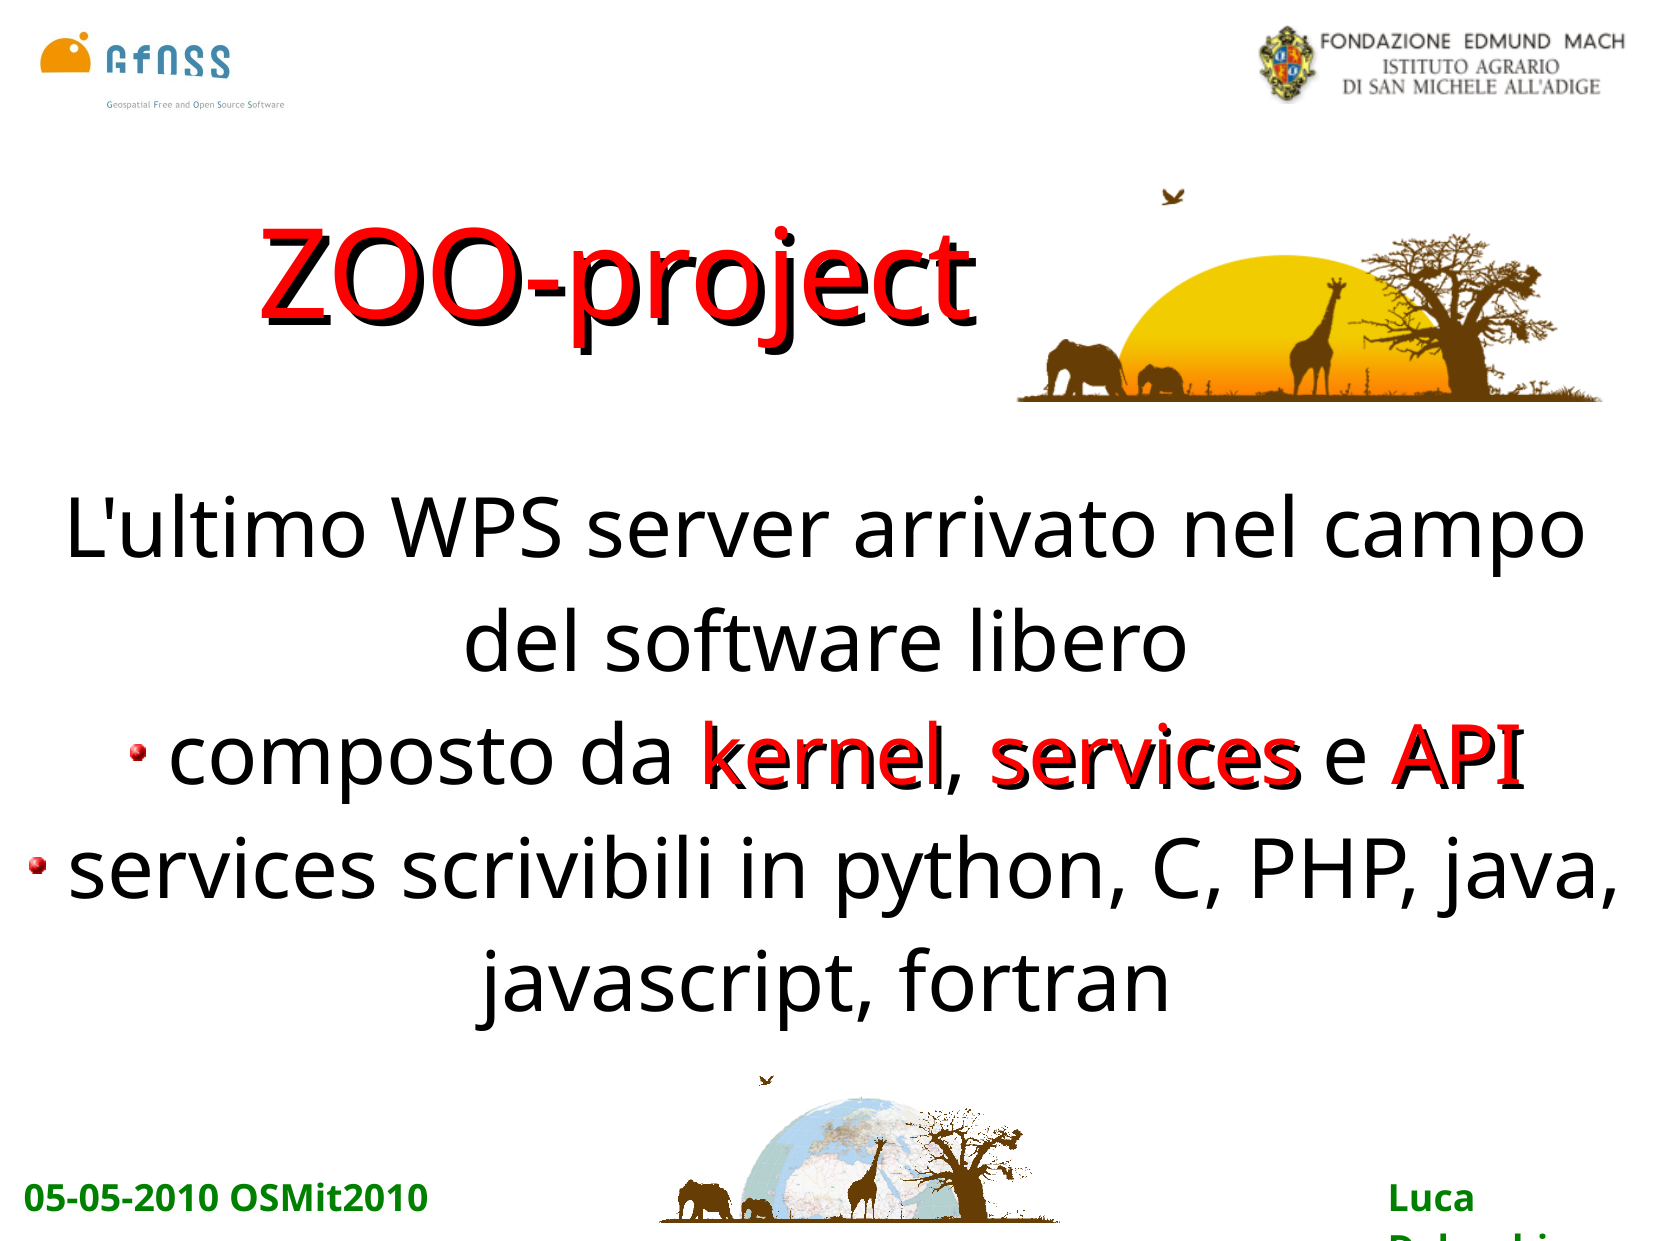

ZOO-project
L'ultimo WPS server arrivato nel campo del software libero
 composto da kernel, services e API
 services scrivibili in python, C, PHP, java, javascript, fortran